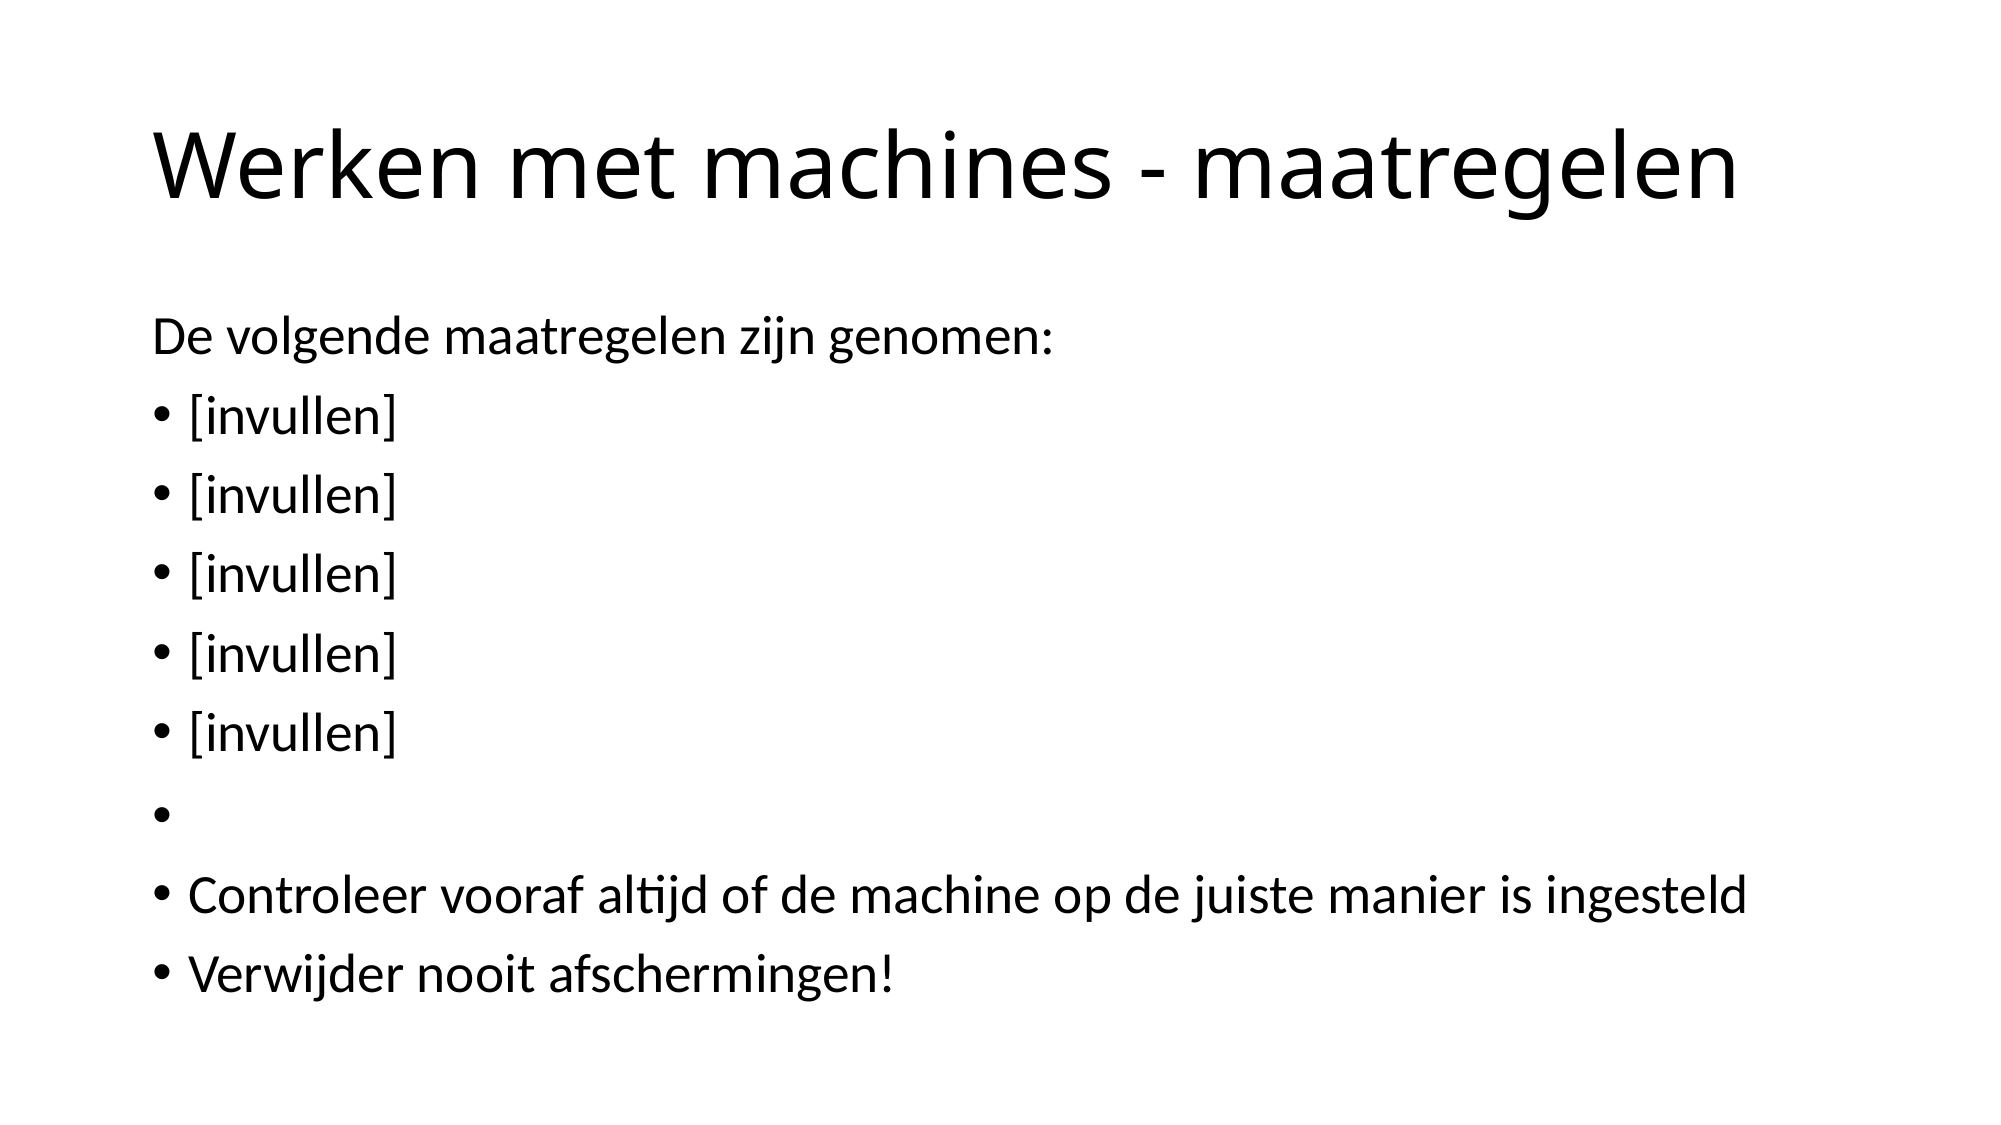

# Werken met machines - maatregelen
De volgende maatregelen zijn genomen:
[invullen]
[invullen]
[invullen]
[invullen]
[invullen]
Controleer vooraf altijd of de machine op de juiste manier is ingesteld
Verwijder nooit afschermingen!